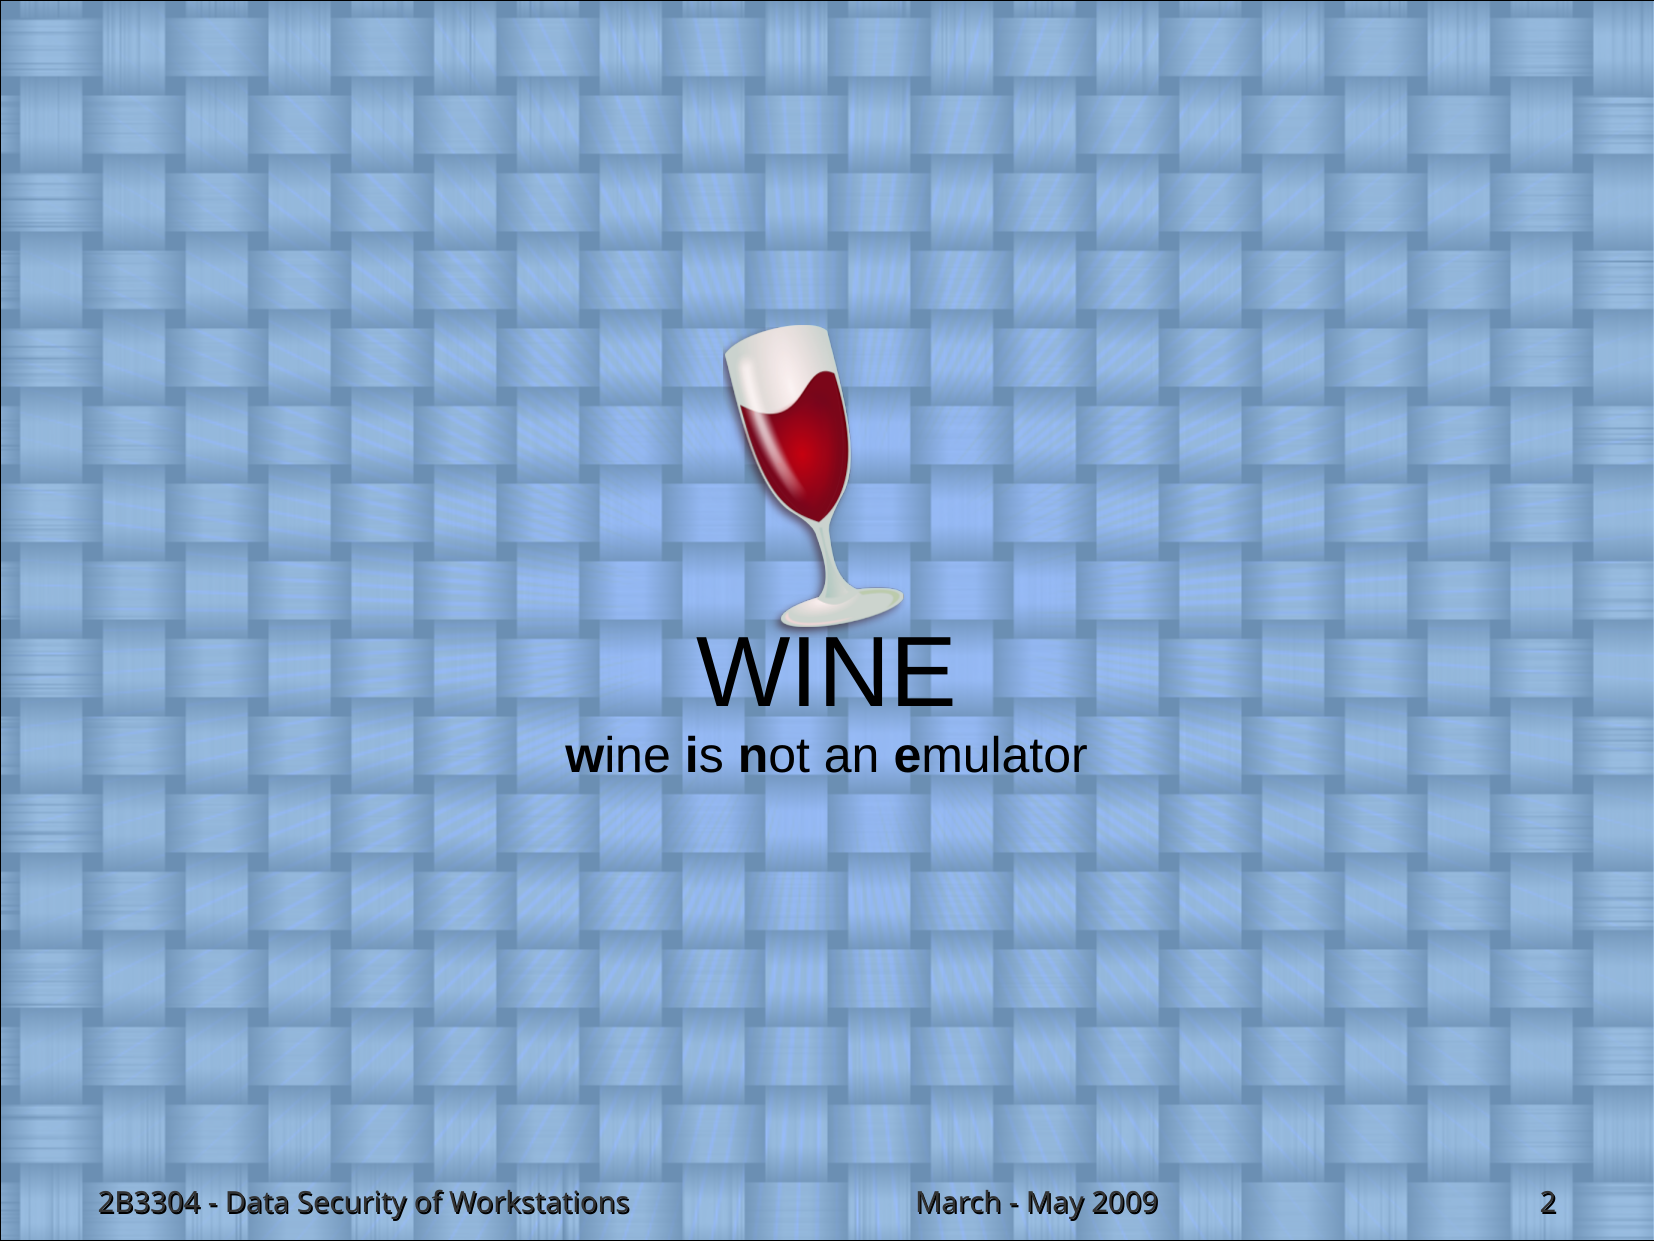

#
WINE
wine is not an emulator